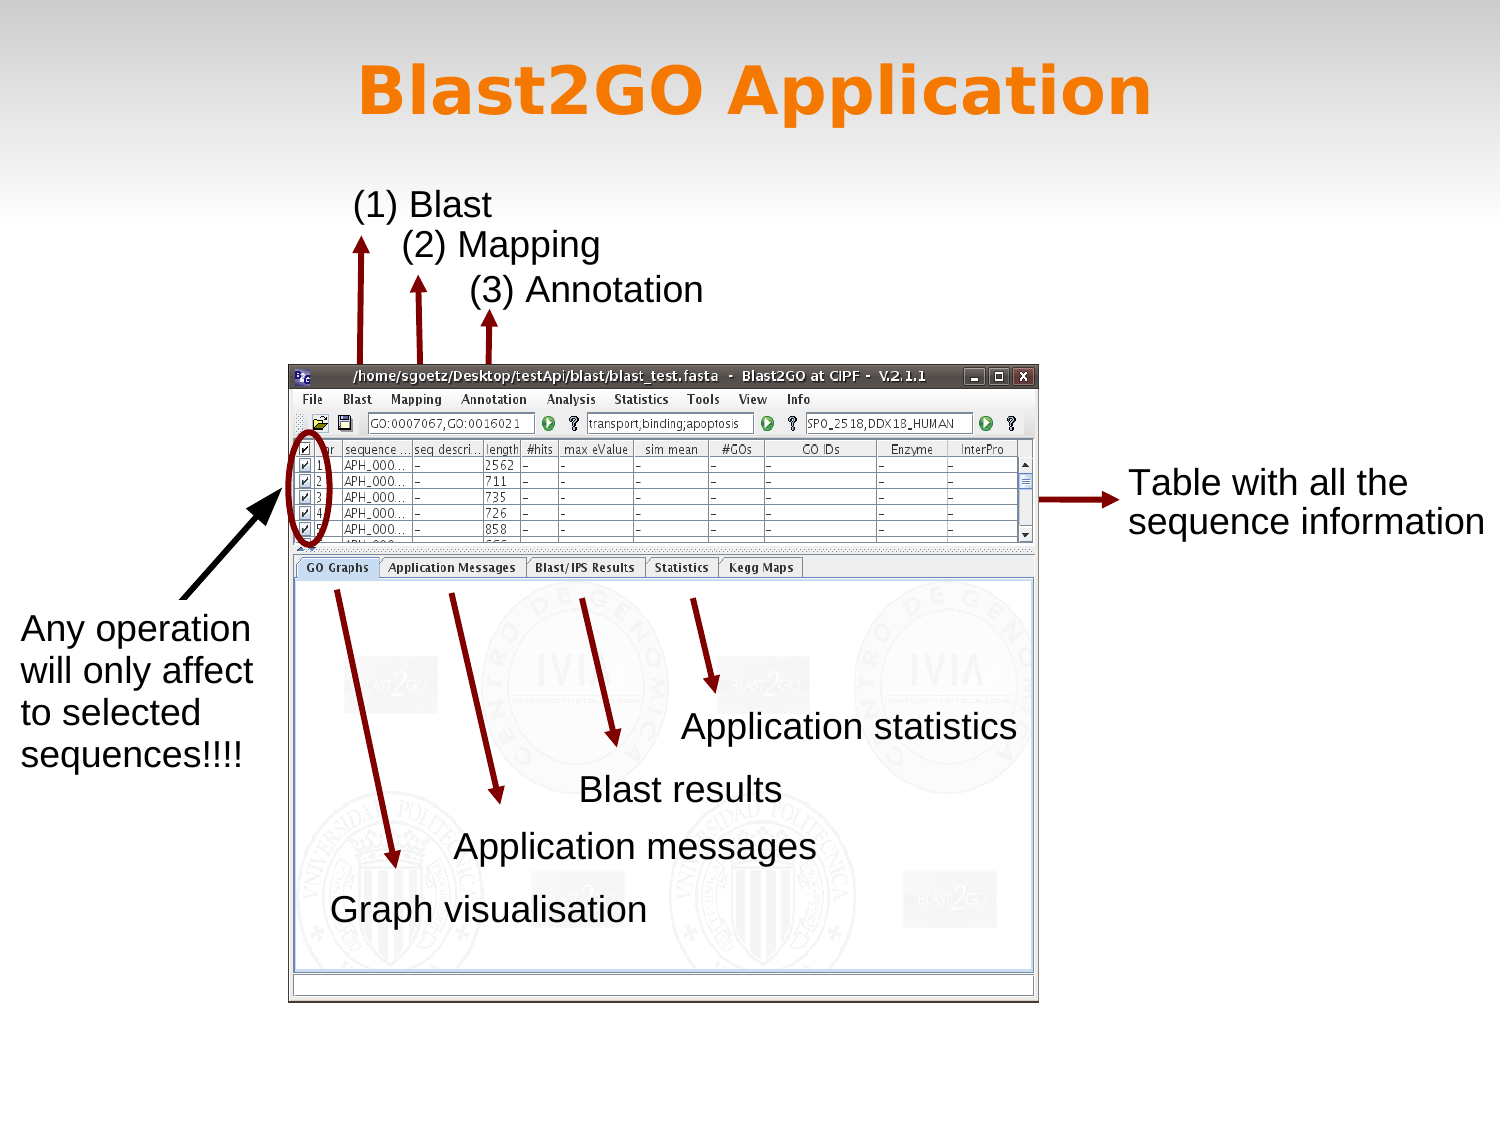

# Blast2GO Application
(1) Blast
(2) Mapping
(3) Annotation
Table with all the sequence information
Any operation
will only affect
to selected
sequences!!!!
Application statistics
Blast results
Application messages
Graph visualisation